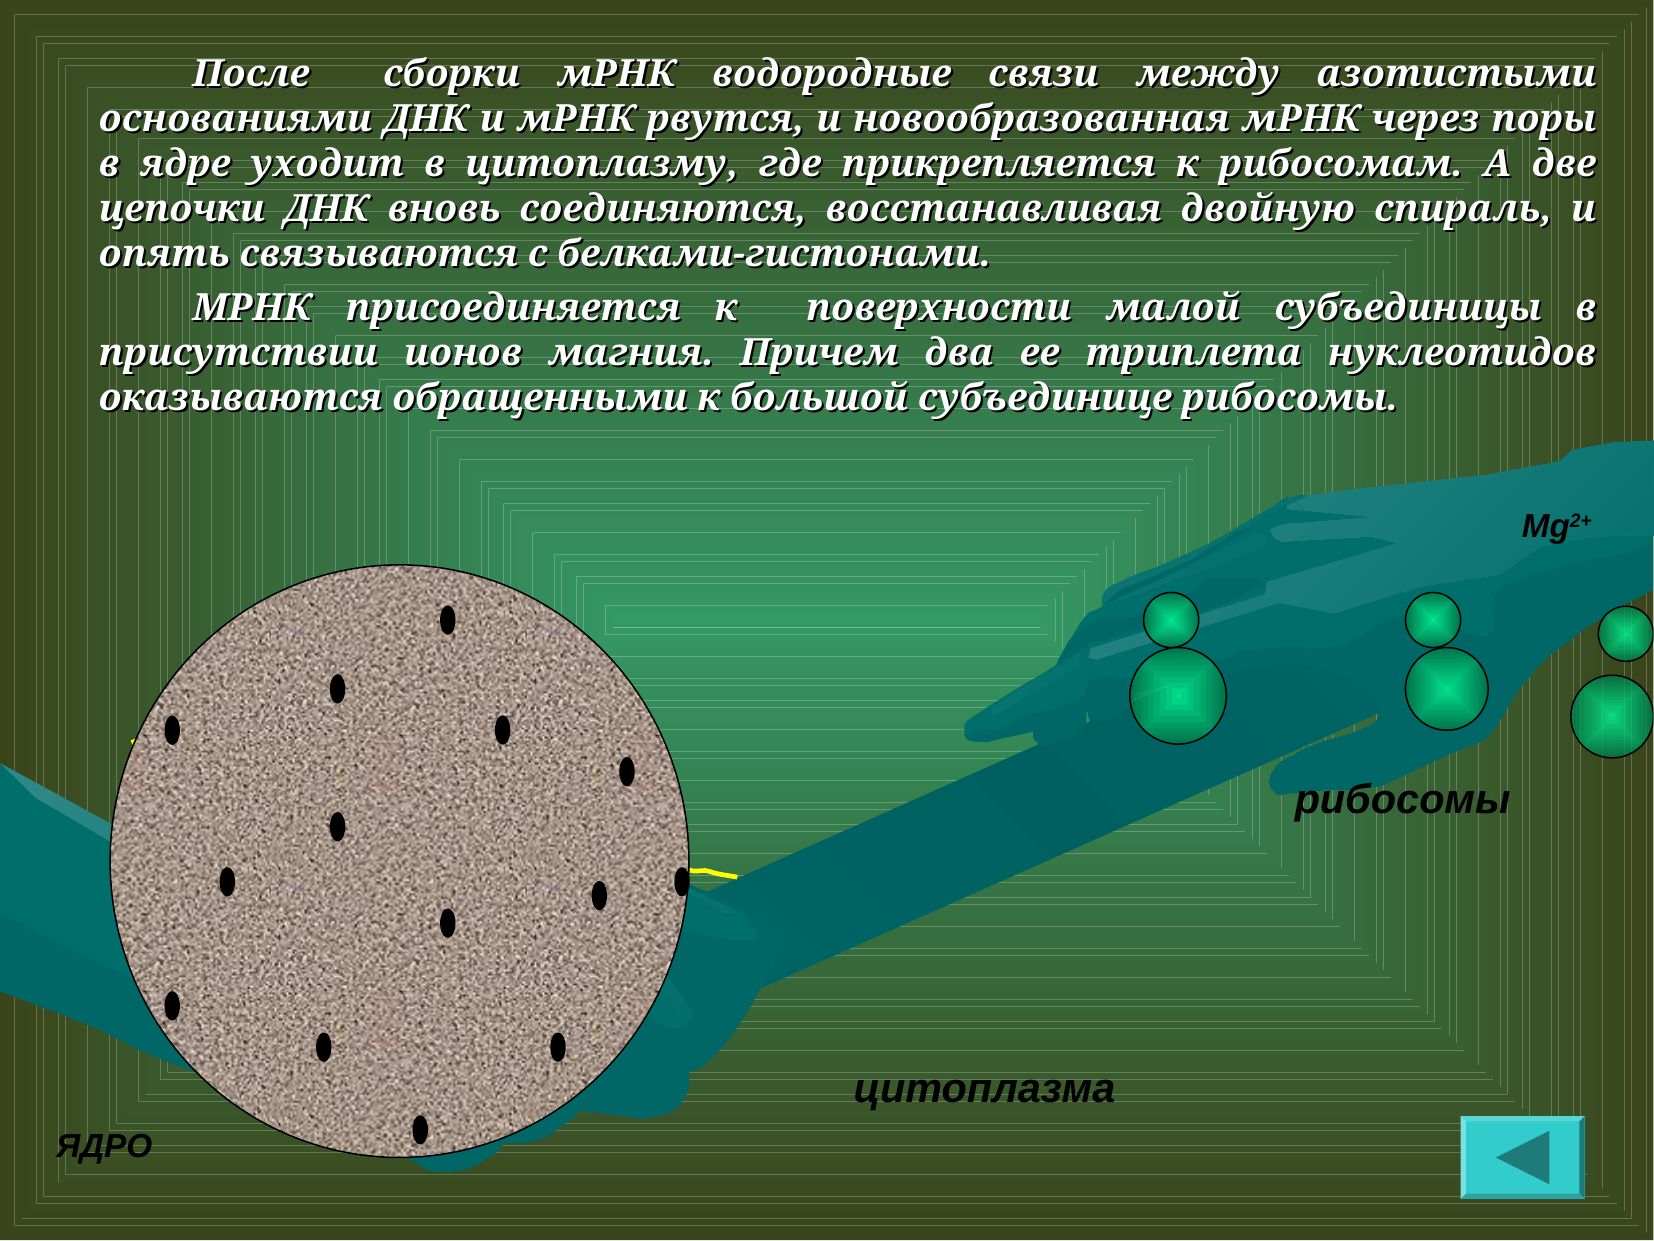

После сборки мРНК водородные связи между азотистыми основаниями ДНК и мРНК рвутся, и новообразованная мРНК через поры в ядре уходит в цитоплазму, где прикрепляется к рибосомам. А две цепочки ДНК вновь соединяются, восстанавливая двойную спираль, и опять связываются с белками-гистонами.
		МРНК присоединяется к поверхности малой субъединицы в присутствии ионов магния. Причем два ее триплета нуклеотидов оказываются обращенными к большой субъединице рибосомы.
Mg2+
мРНК
рибосомы
цитоплазма
ЯДРО